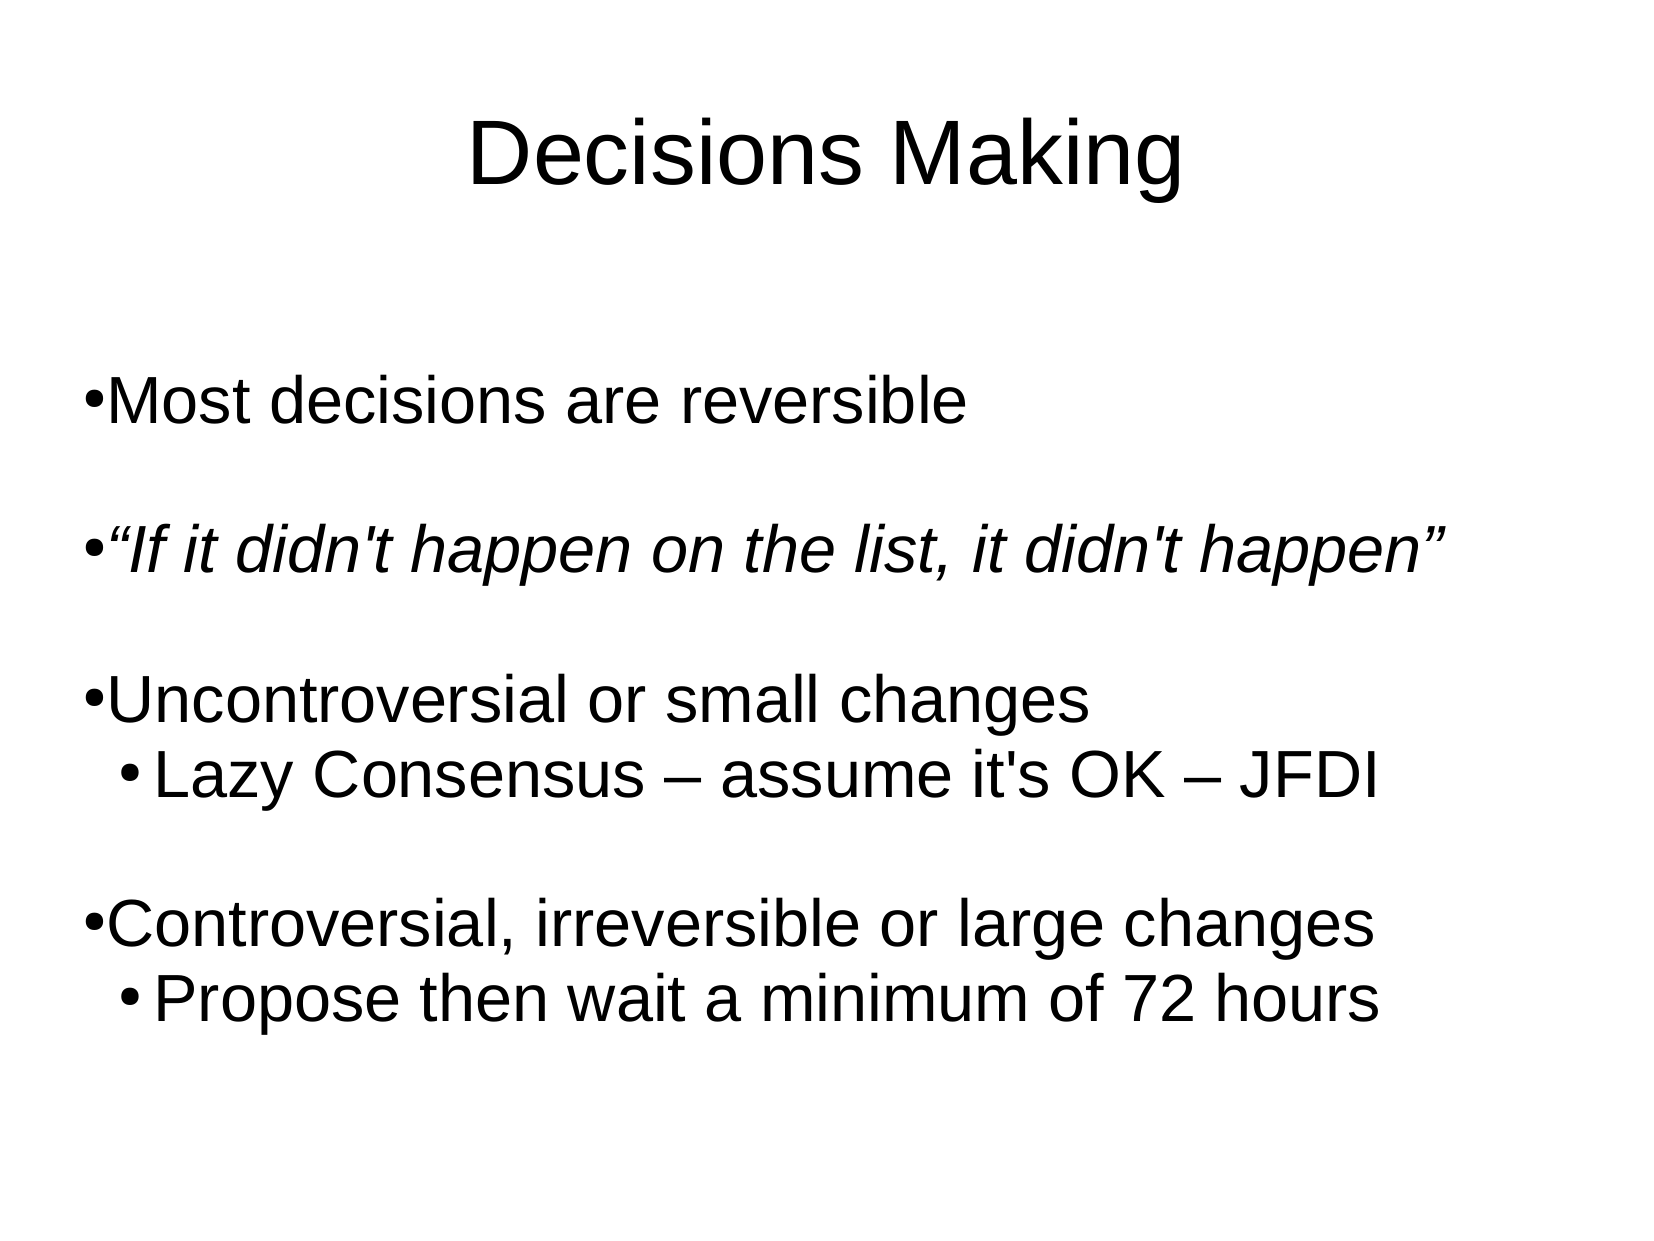

# Decisions Making
Most decisions are reversible
“If it didn't happen on the list, it didn't happen”
Uncontroversial or small changes
Lazy Consensus – assume it's OK – JFDI
Controversial, irreversible or large changes
Propose then wait a minimum of 72 hours